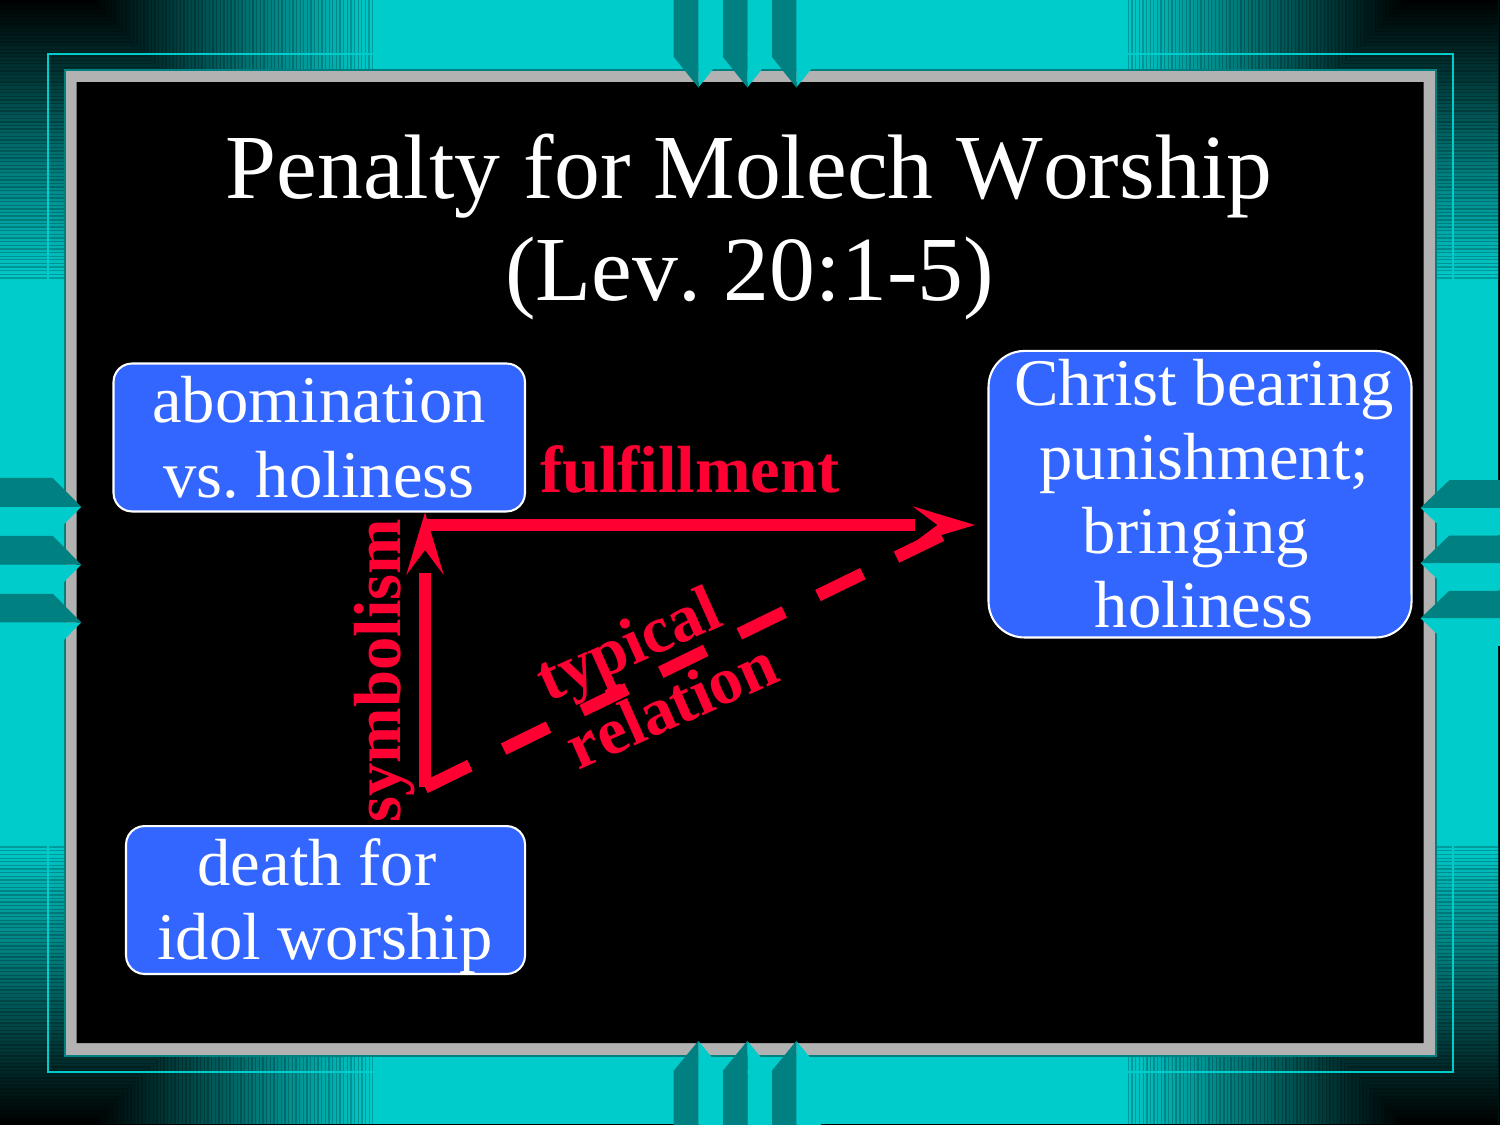

# Penalty for Molech Worship (Lev. 20:1-5)
Christ bearing
punishment;
bringing
holiness
fulfillment
abomination
vs. holiness
symbolism
typical relation
death for
idol worship